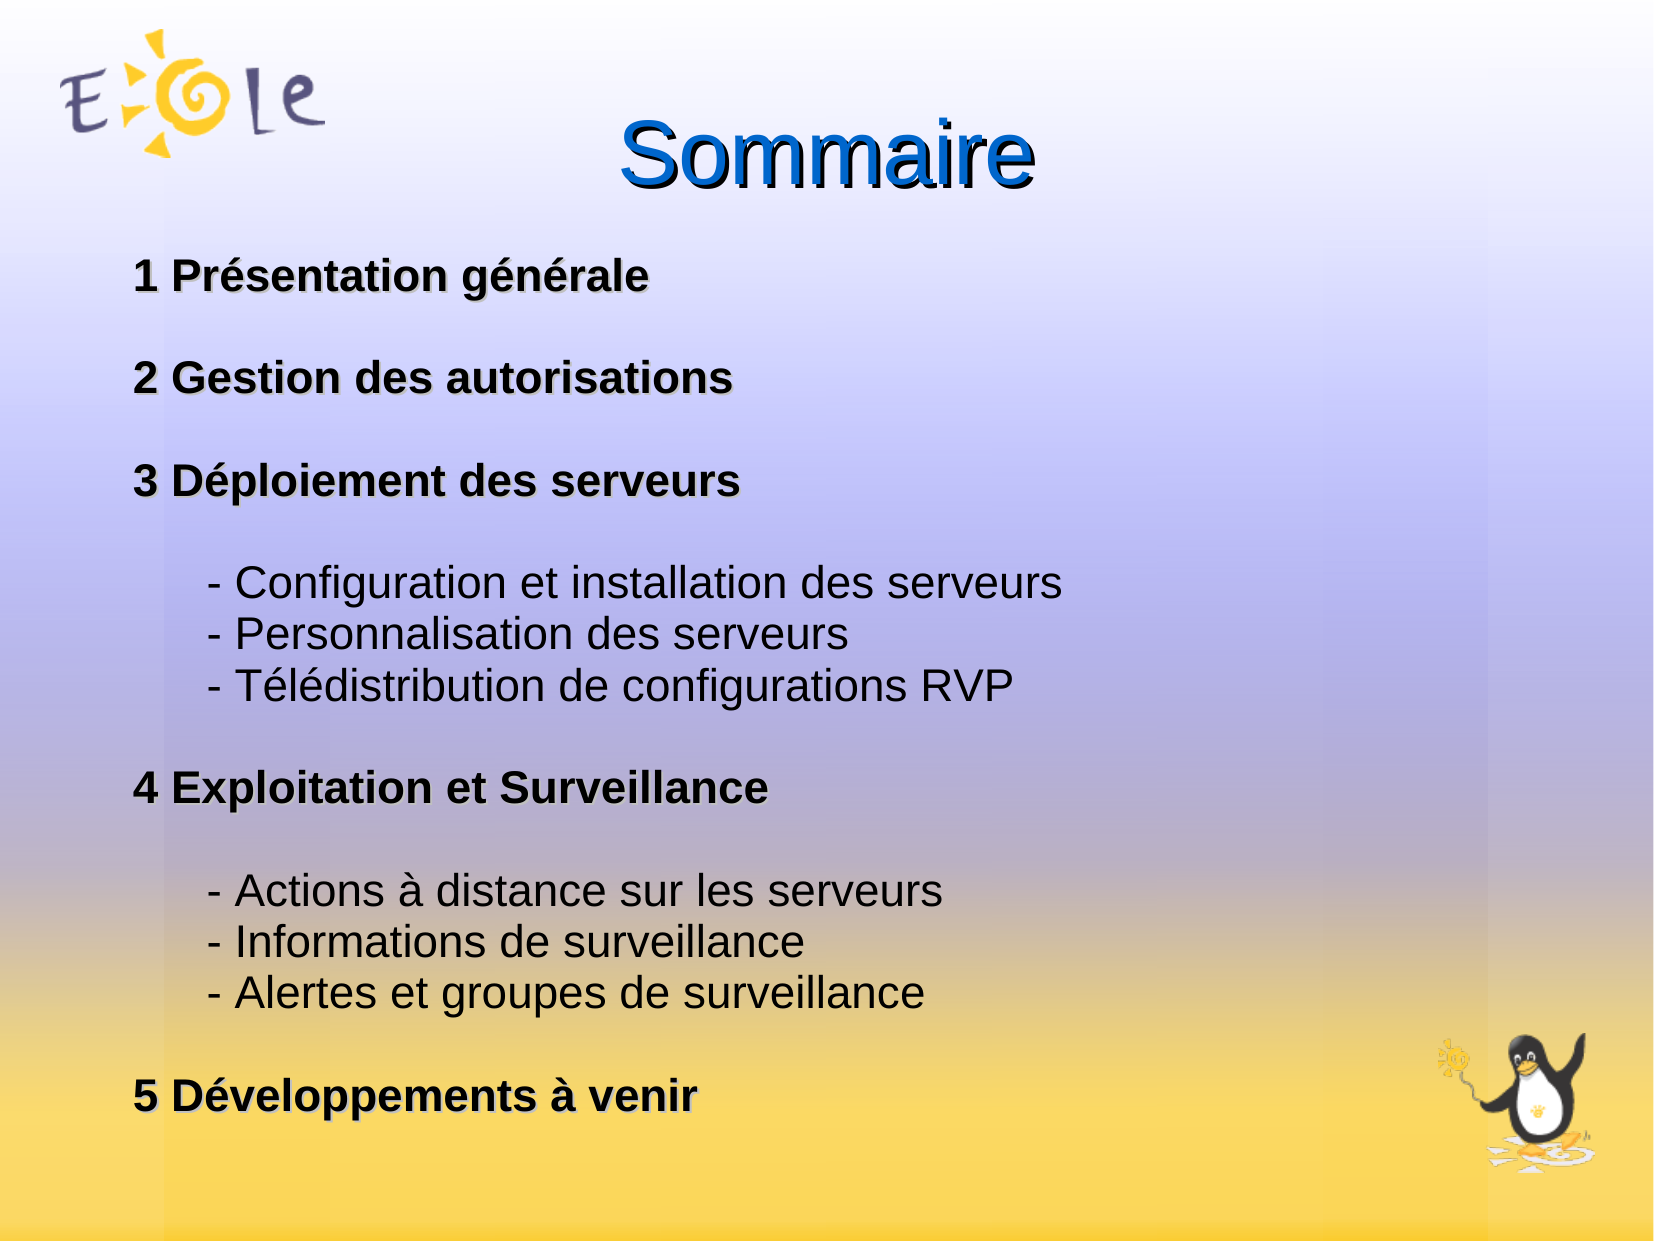

# Sommaire
1 Présentation générale
2 Gestion des autorisations
3 Déploiement des serveurs
	- Configuration et installation des serveurs
	- Personnalisation des serveurs
	- Télédistribution de configurations RVP
4 Exploitation et Surveillance
	- Actions à distance sur les serveurs
	- Informations de surveillance
	- Alertes et groupes de surveillance
5 Développements à venir